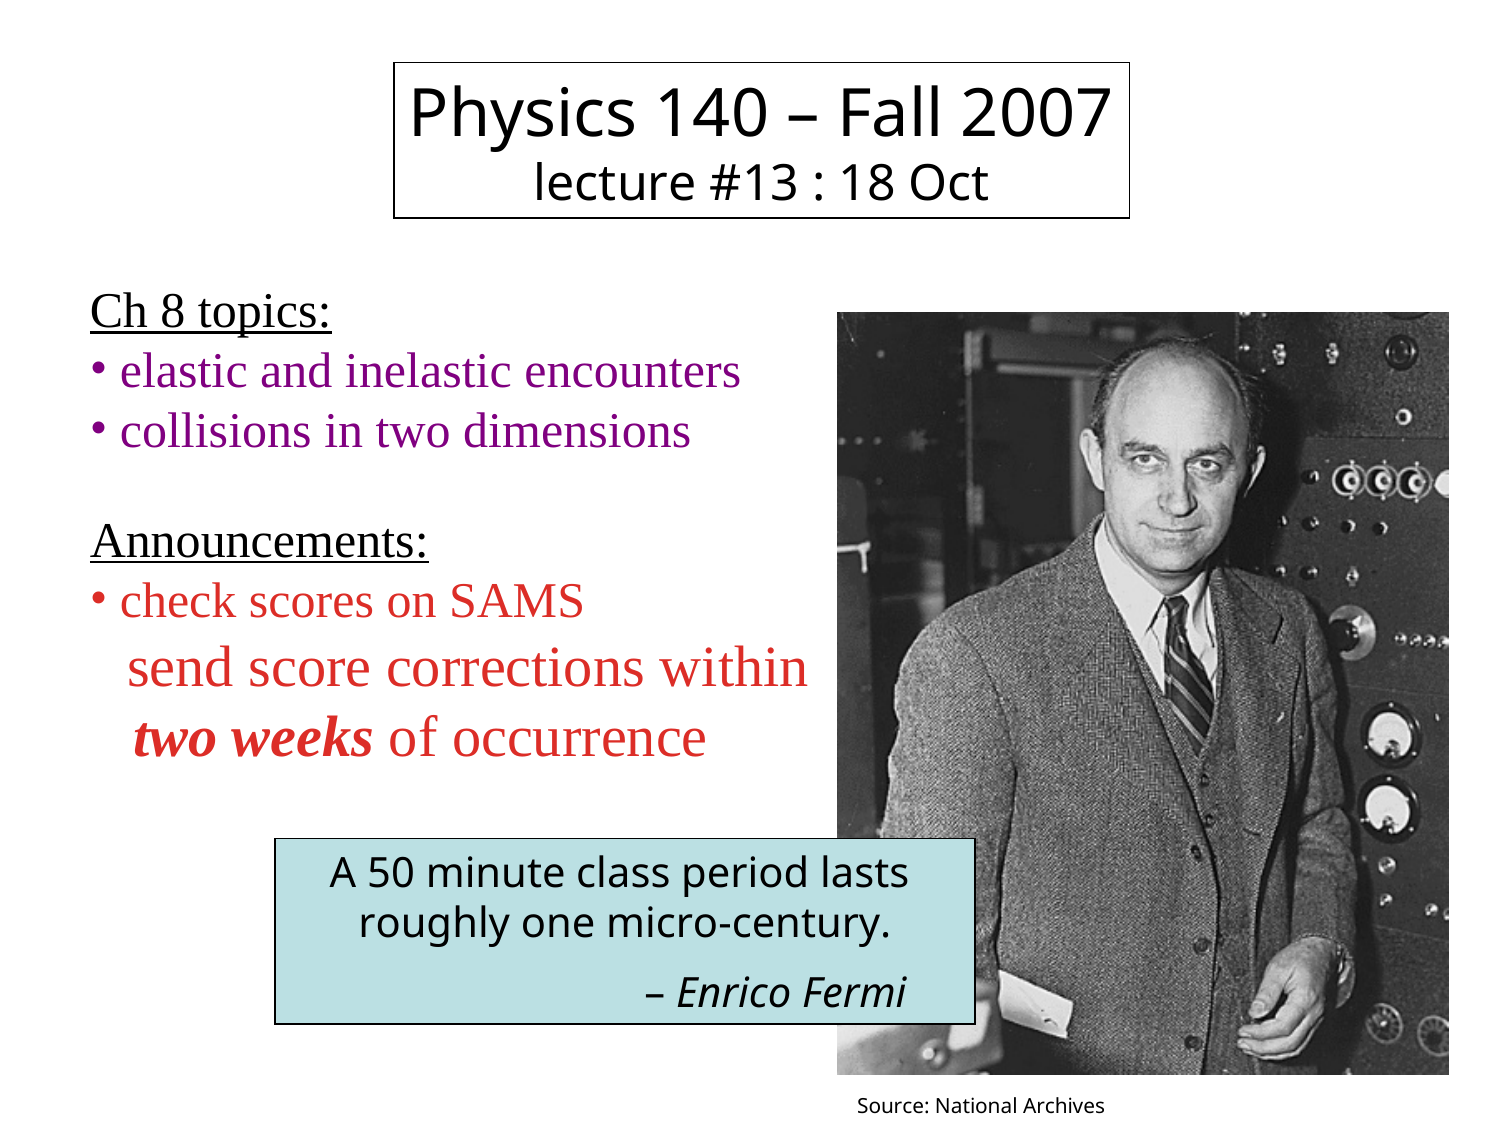

Physics 140 – Fall 2007
lecture #13 : 18 Oct
Ch 8 topics:
 elastic and inelastic encounters
 collisions in two dimensions
Announcements:
 check scores on SAMS
 send score corrections within
 two weeks of occurrence
A 50 minute class period lasts
roughly one micro-century.
 – Enrico Fermi
Source: National Archives